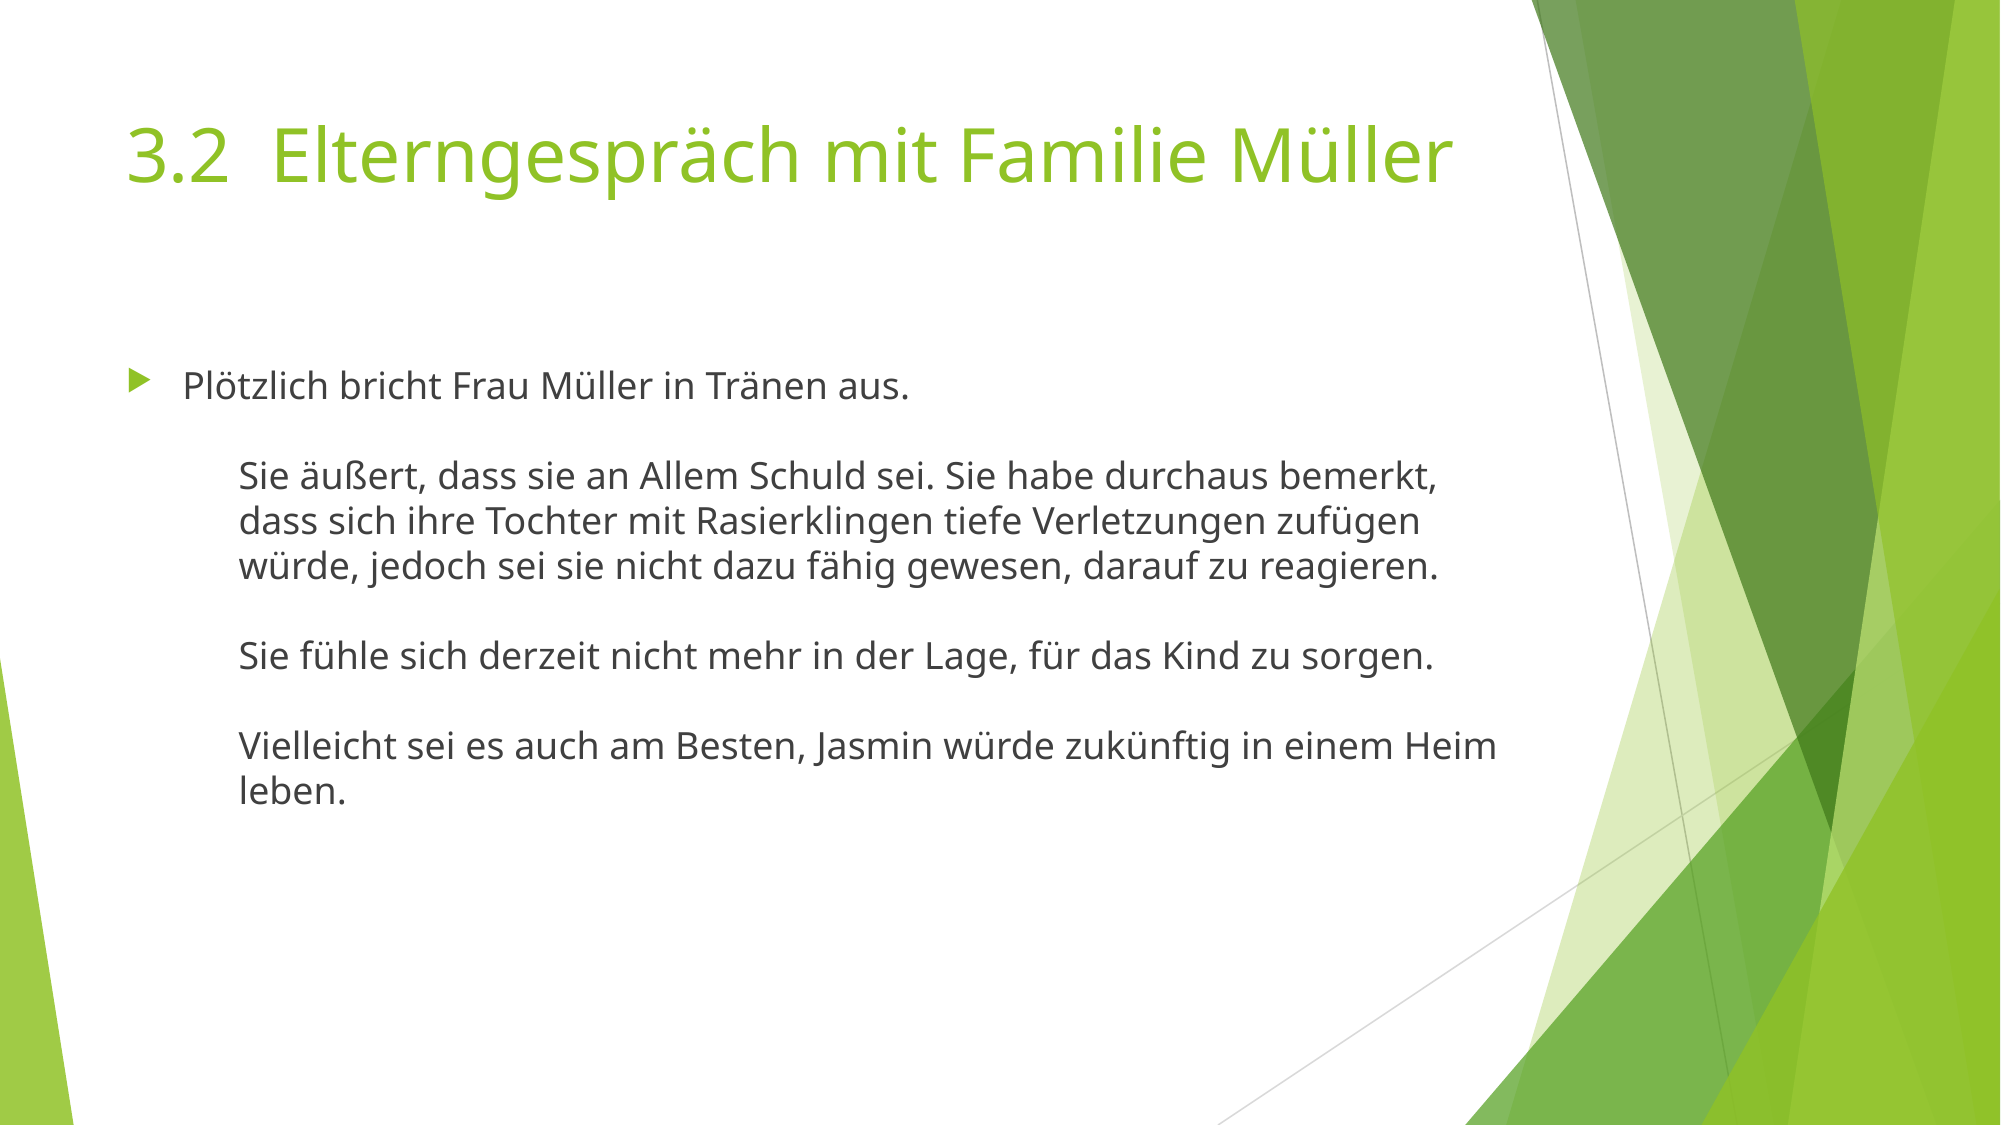

# 3.2 Elterngespräch mit Familie Müller
Plötzlich bricht Frau Müller in Tränen aus.
Sie äußert, dass sie an Allem Schuld sei. Sie habe durchaus bemerkt, dass sich ihre Tochter mit Rasierklingen tiefe Verletzungen zufügen würde, jedoch sei sie nicht dazu fähig gewesen, darauf zu reagieren.
Sie fühle sich derzeit nicht mehr in der Lage, für das Kind zu sorgen.
Vielleicht sei es auch am Besten, Jasmin würde zukünftig in einem Heim leben.